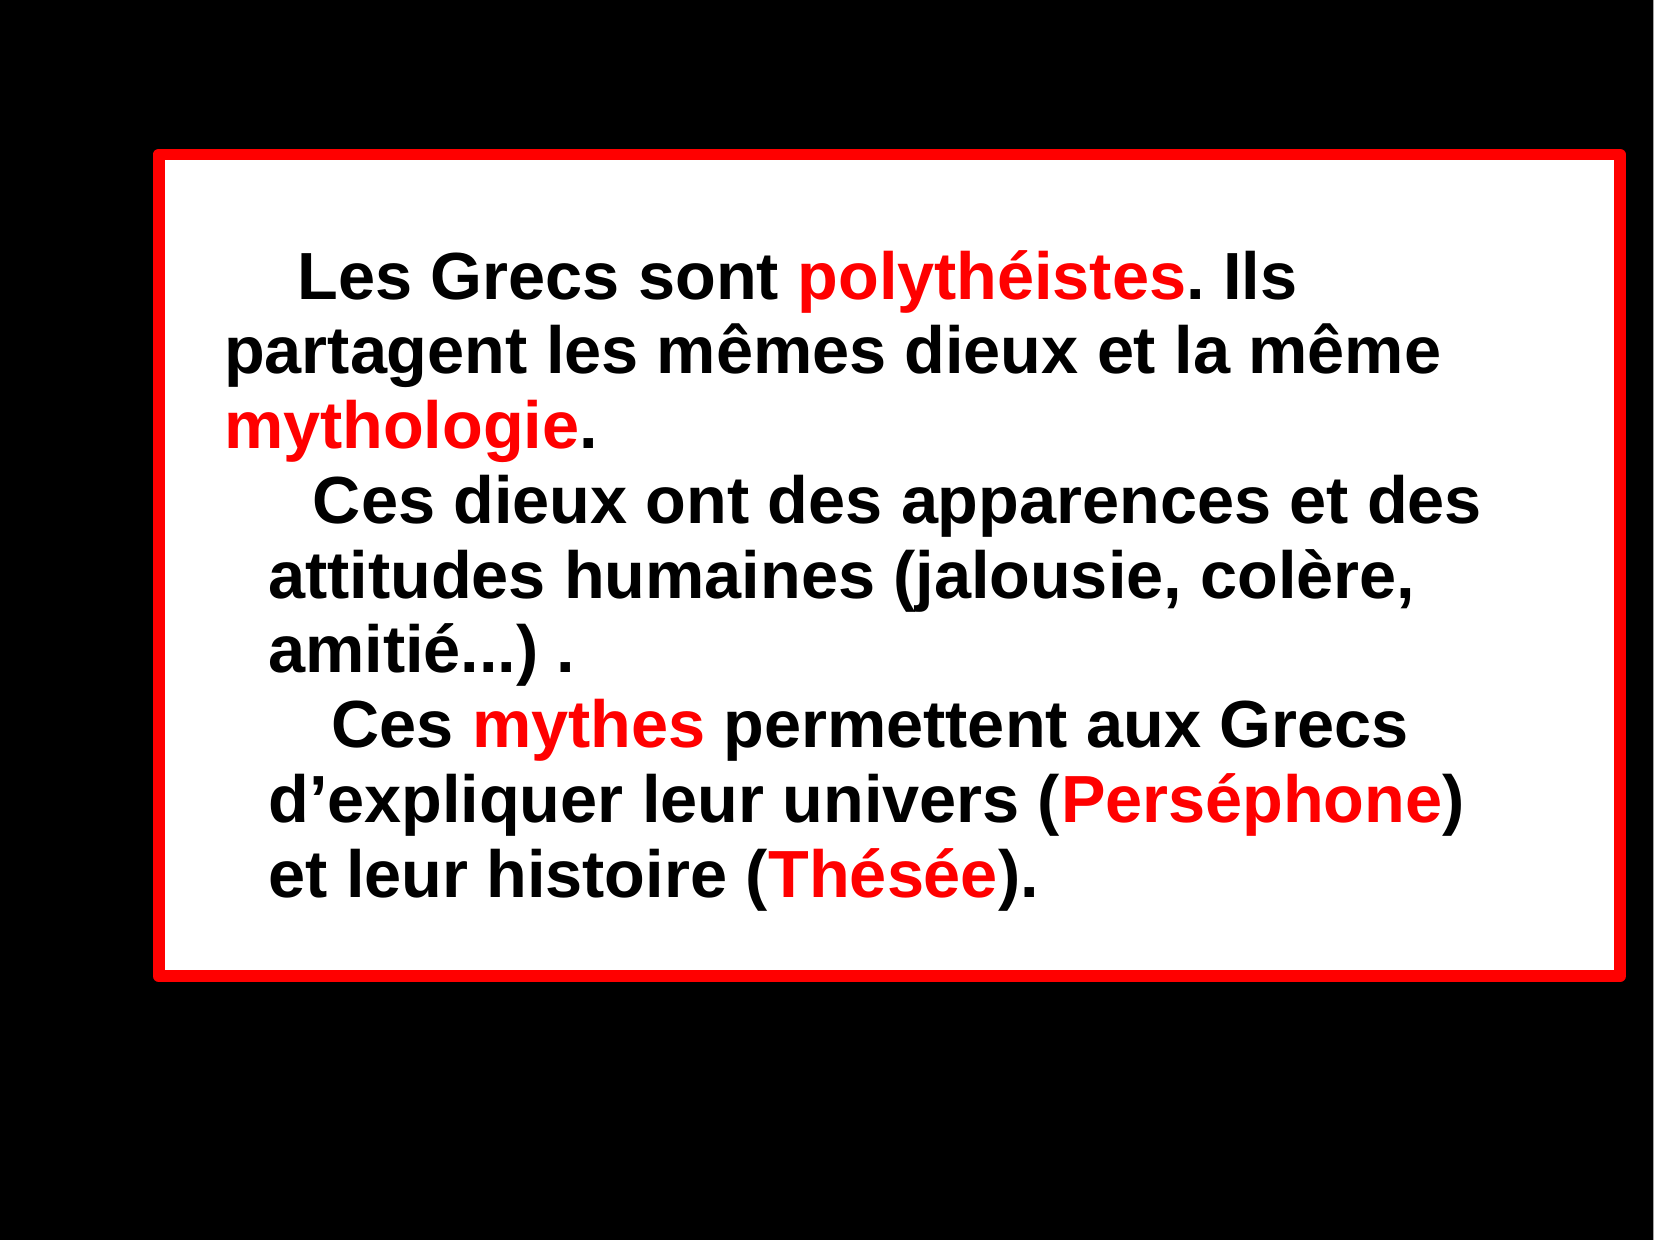

Les Grecs sont polythéistes. Ils partagent les mêmes dieux et la même mythologie.
	Ces dieux ont des apparences et des attitudes humaines (jalousie, colère, amitié...) .
	 Ces mythes permettent aux Grecs d’expliquer leur univers (Perséphone) et leur histoire (Thésée).